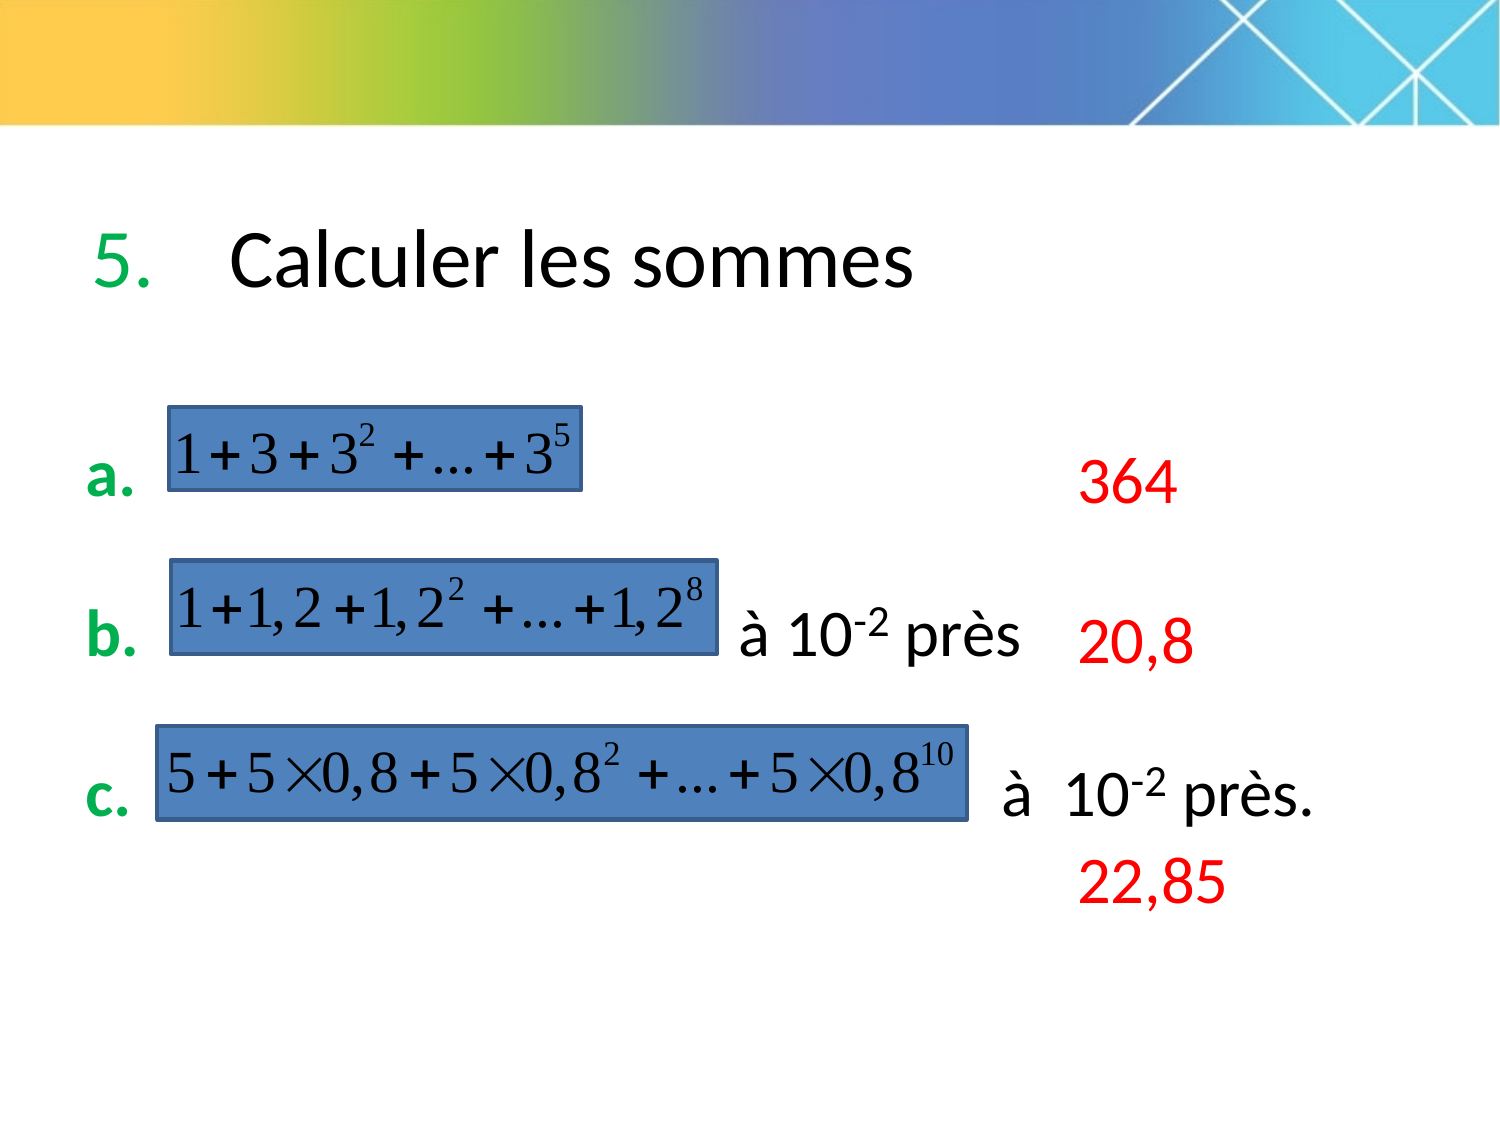

# Calculer les sommes
a.
b. à 10-2 près
c. à 10-2 près.
 364
 20,8
 22,85